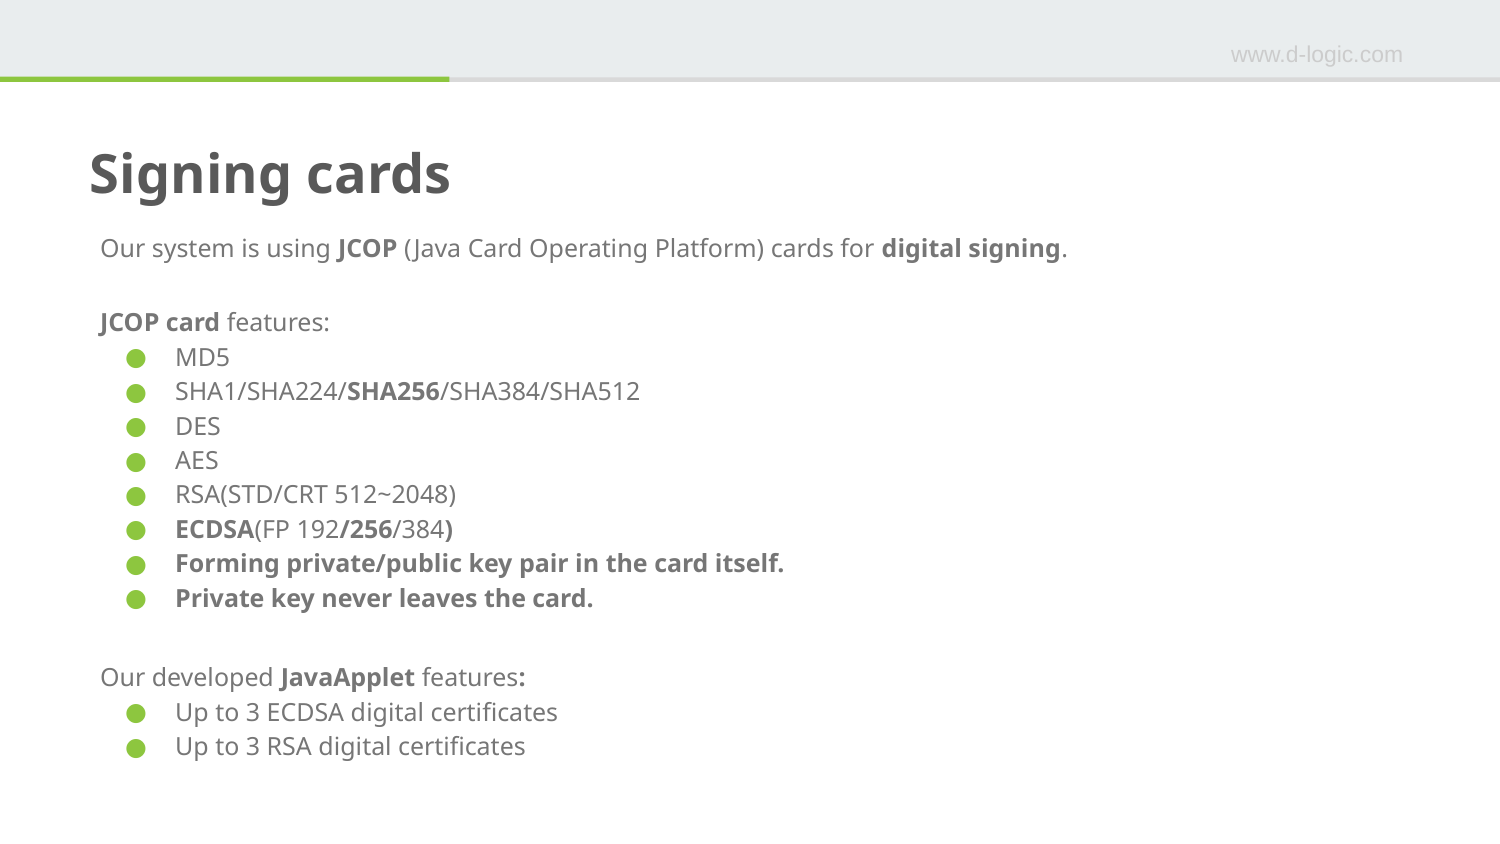

# Signing cards
Our system is using JCOP (Java Card Operating Platform) cards for digital signing.
JCOP card features:
MD5
SHA1/SHA224/SHA256/SHA384/SHA512
DES
AES
RSA(STD/CRT 512~2048)
ECDSA(FP 192/256/384)
Forming private/public key pair in the card itself.
Private key never leaves the card.
Our developed JavaApplet features:
Up to 3 ECDSA digital certificates
Up to 3 RSA digital certificates